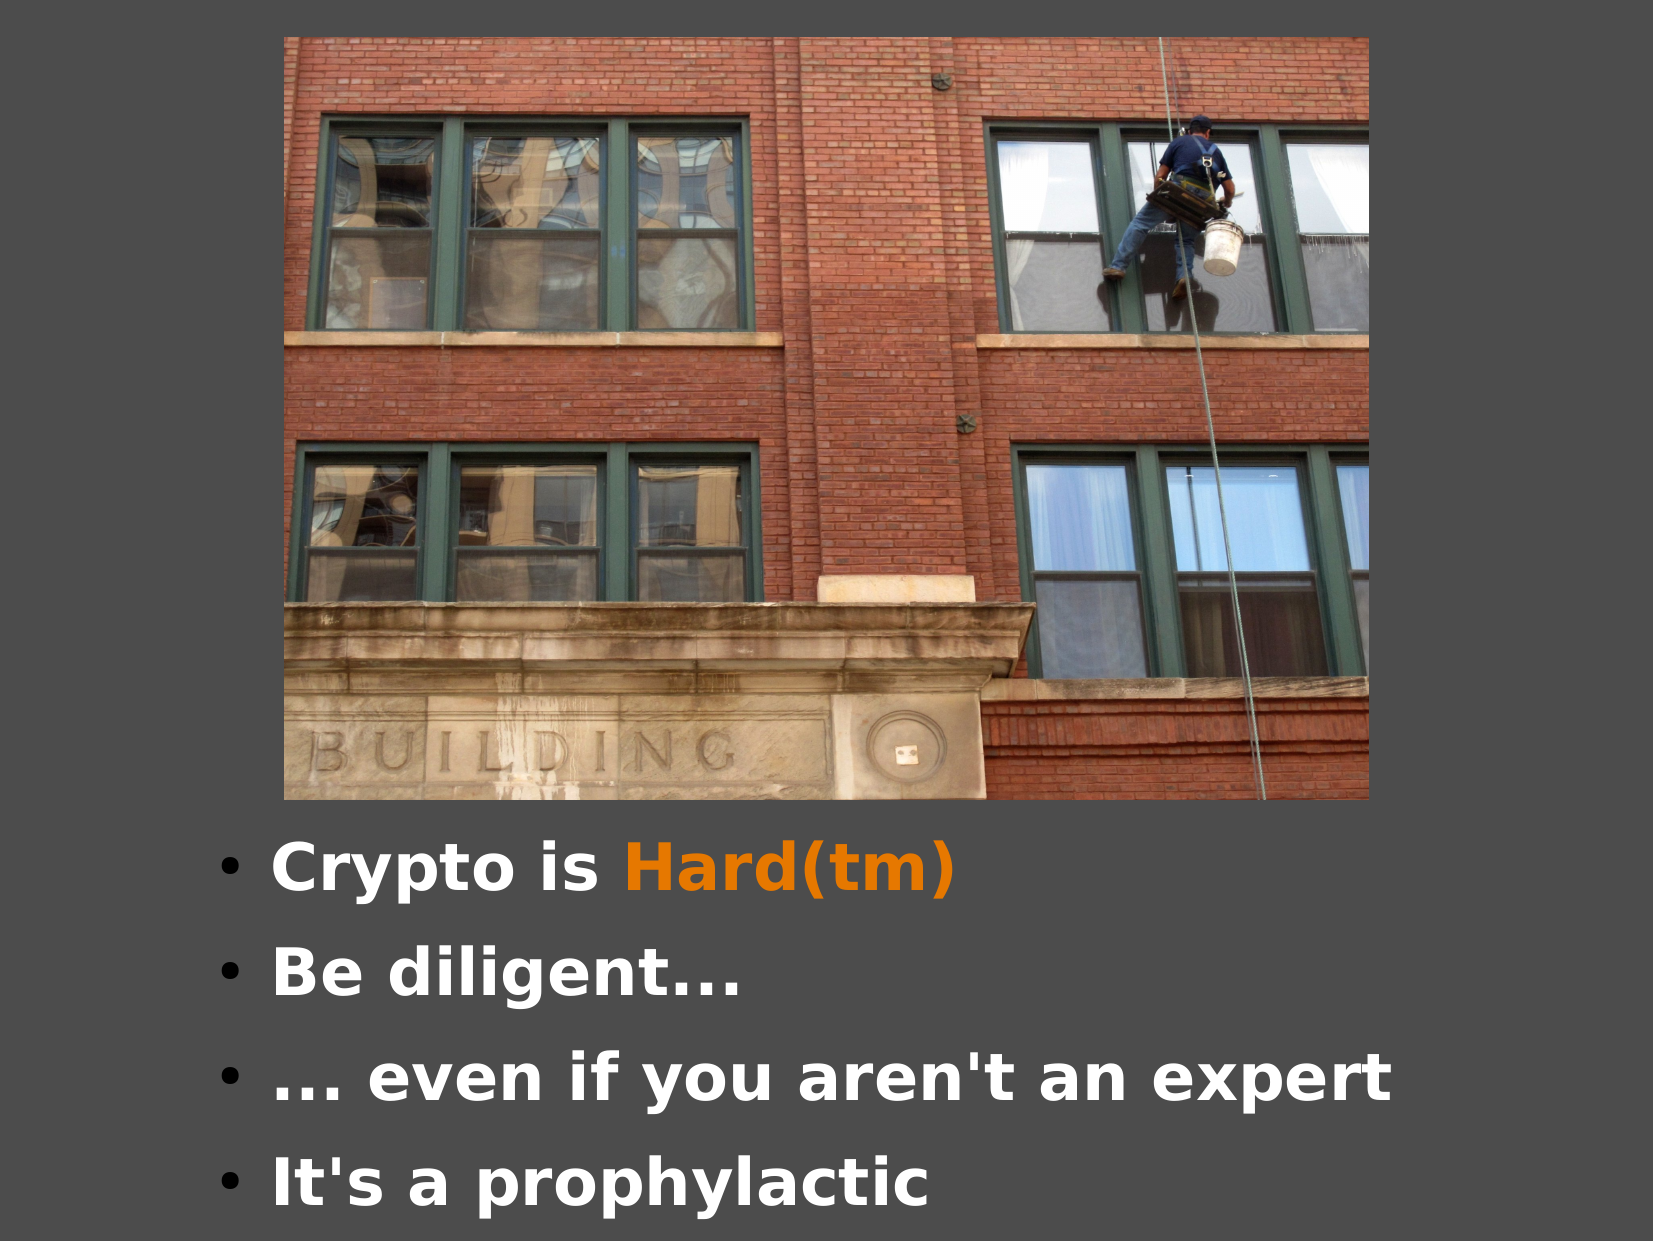

# Crypto is Hard(tm)
Be diligent...
... even if you aren't an expert
It's a prophylactic